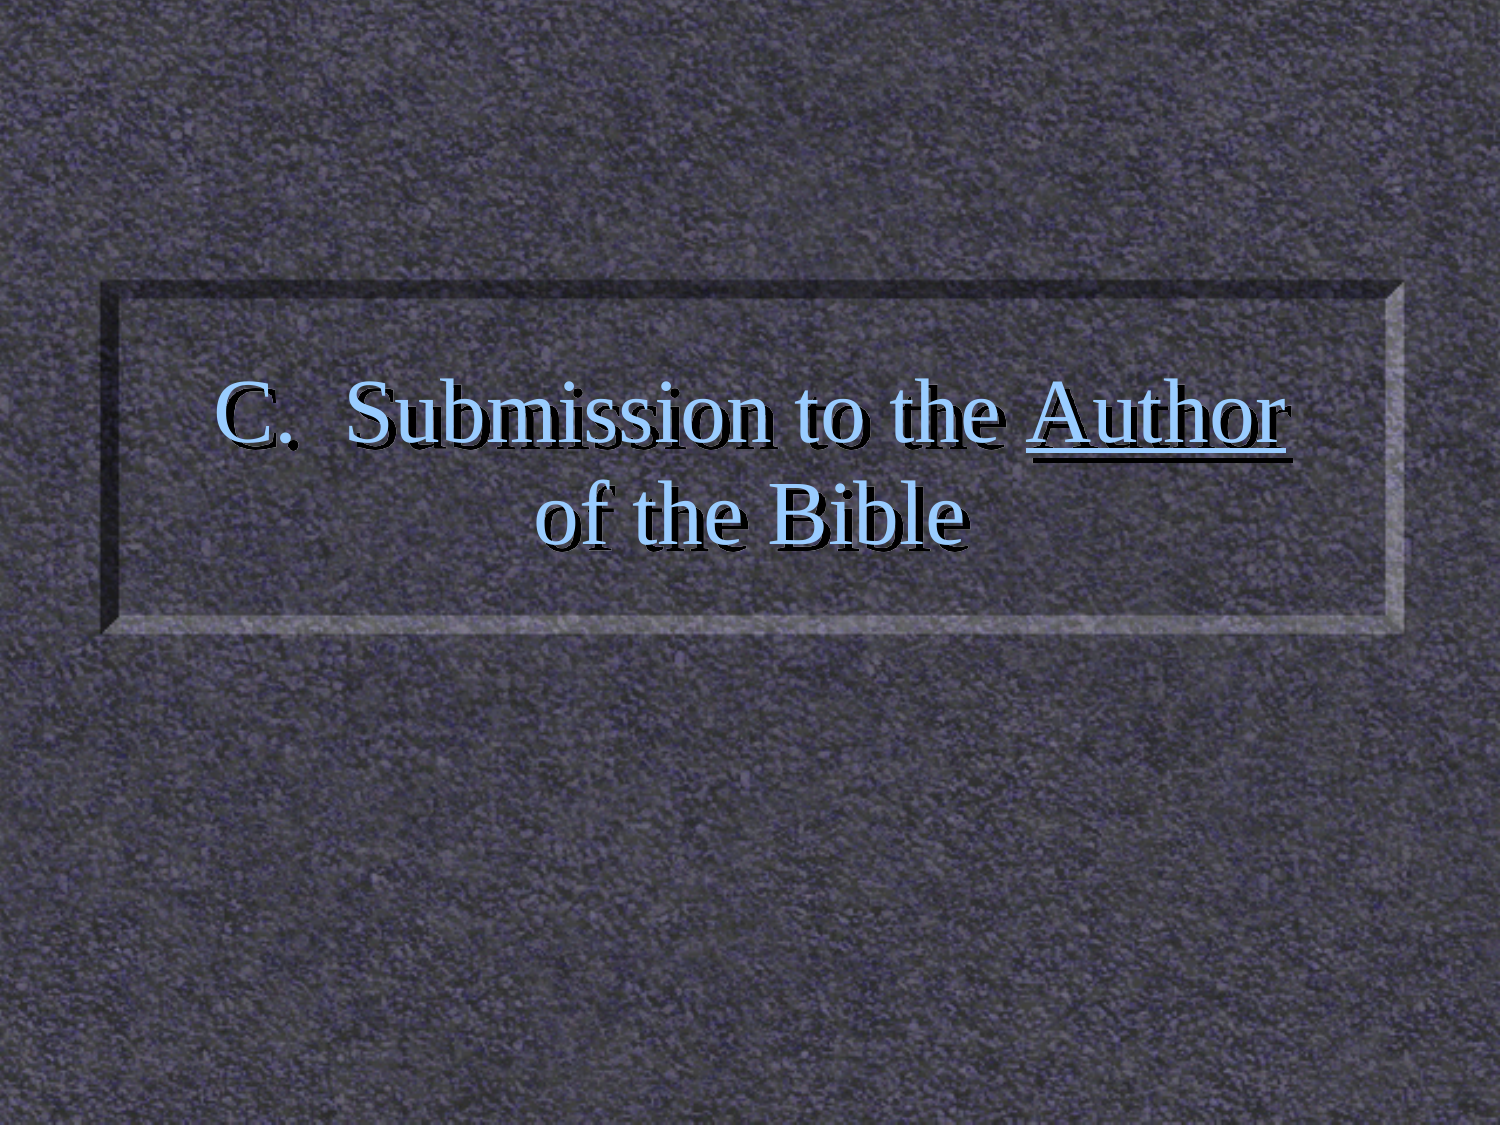

# C. Submission to the Author of the Bible